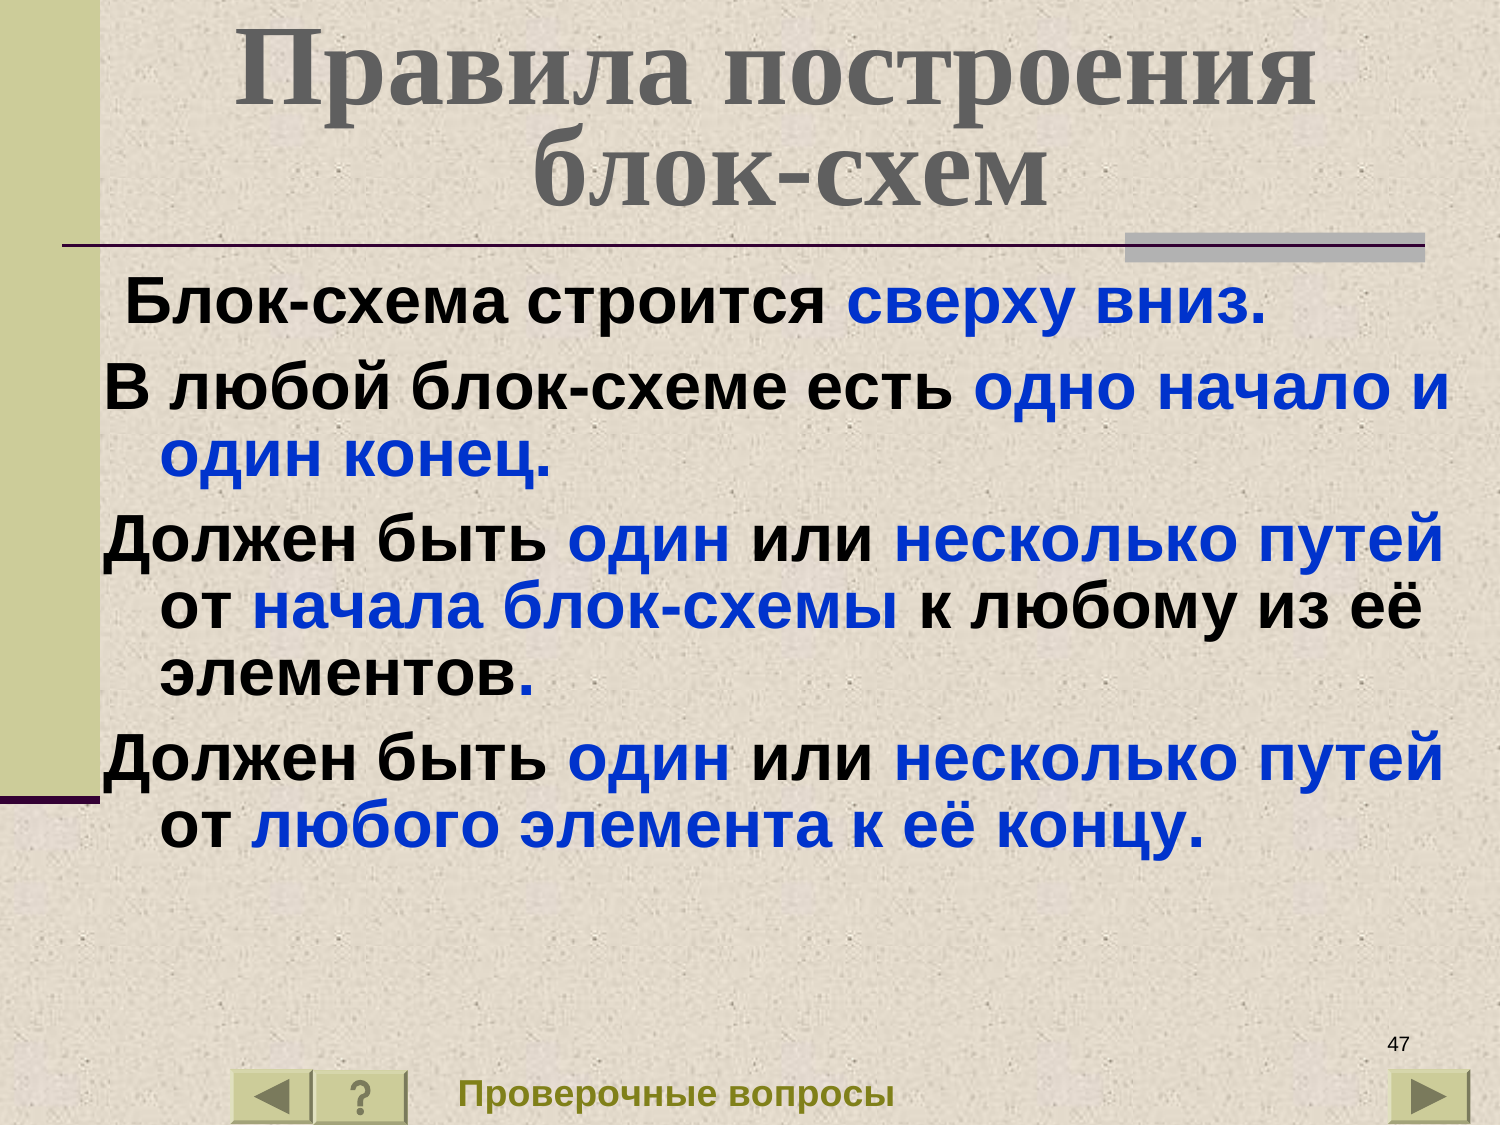

# Правила построения блок-схем
 Блок-схема строится сверху вниз.
В любой блок-схеме есть одно начало и один конец.
Должен быть один или несколько путей от начала блок-схемы к любому из её элементов.
Должен быть один или несколько путей от любого элемента к её концу.
47
Проверочные вопросы